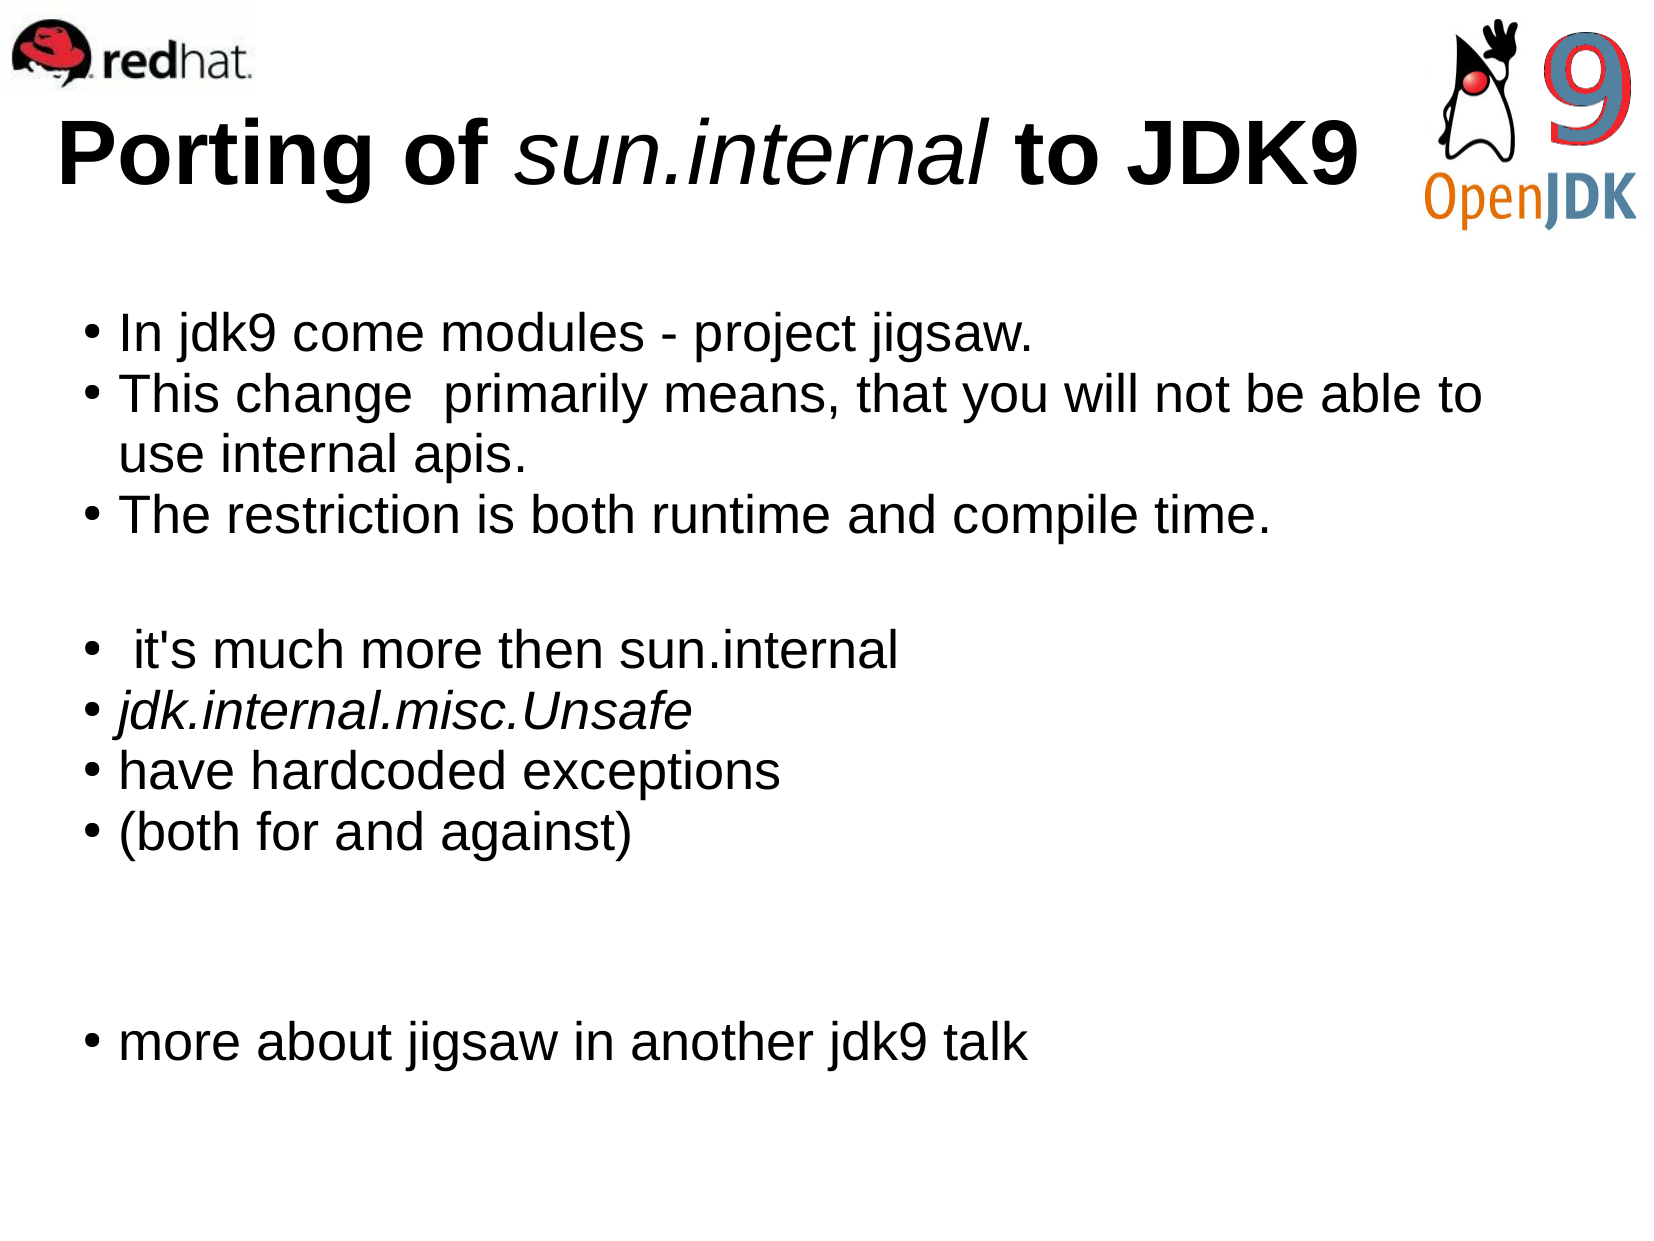

# Porting of sun.internal to JDK9
In jdk9 come modules - project jigsaw.
This change primarily means, that you will not be able to use internal apis.
The restriction is both runtime and compile time.
 it's much more then sun.internal
jdk.internal.misc.Unsafe
have hardcoded exceptions
(both for and against)
more about jigsaw in another jdk9 talk